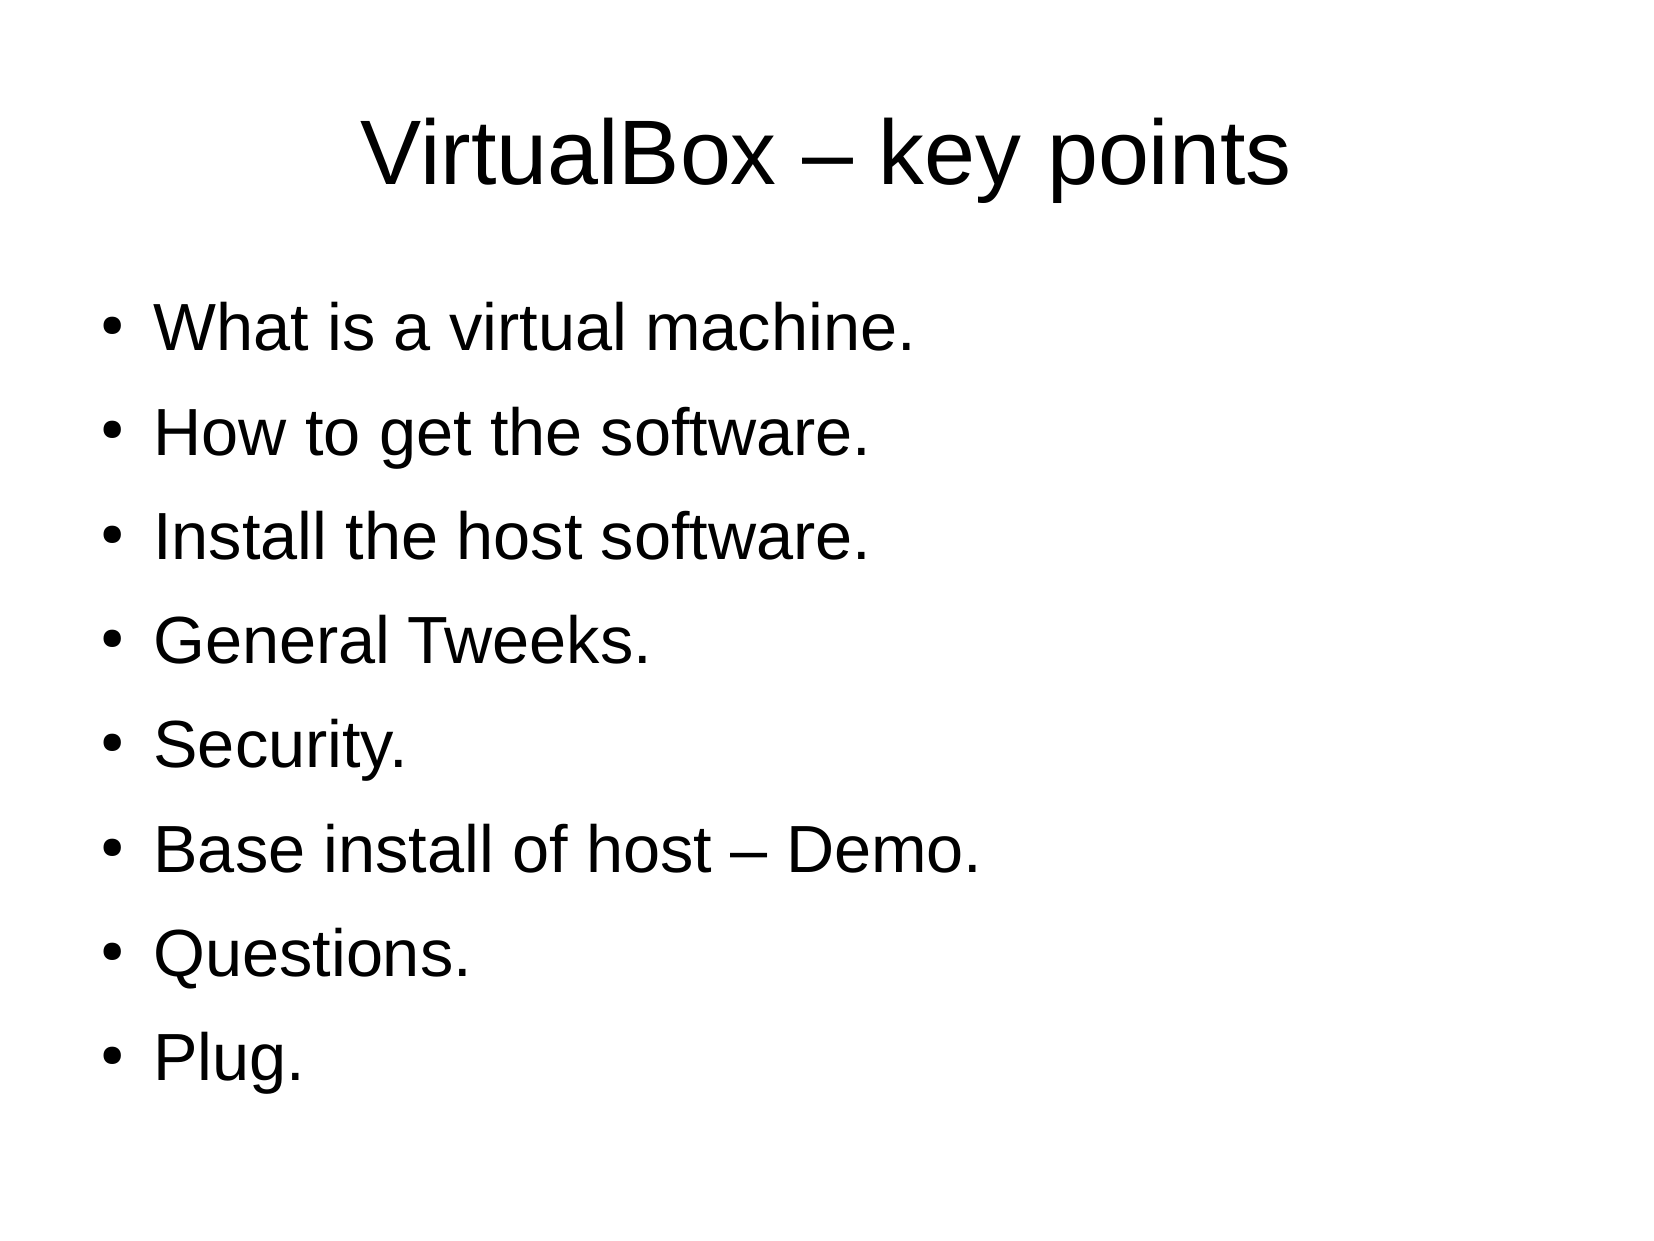

# VirtualBox – key points
What is a virtual machine.
How to get the software.
Install the host software.
General Tweeks.
Security.
Base install of host – Demo.
Questions.
Plug.